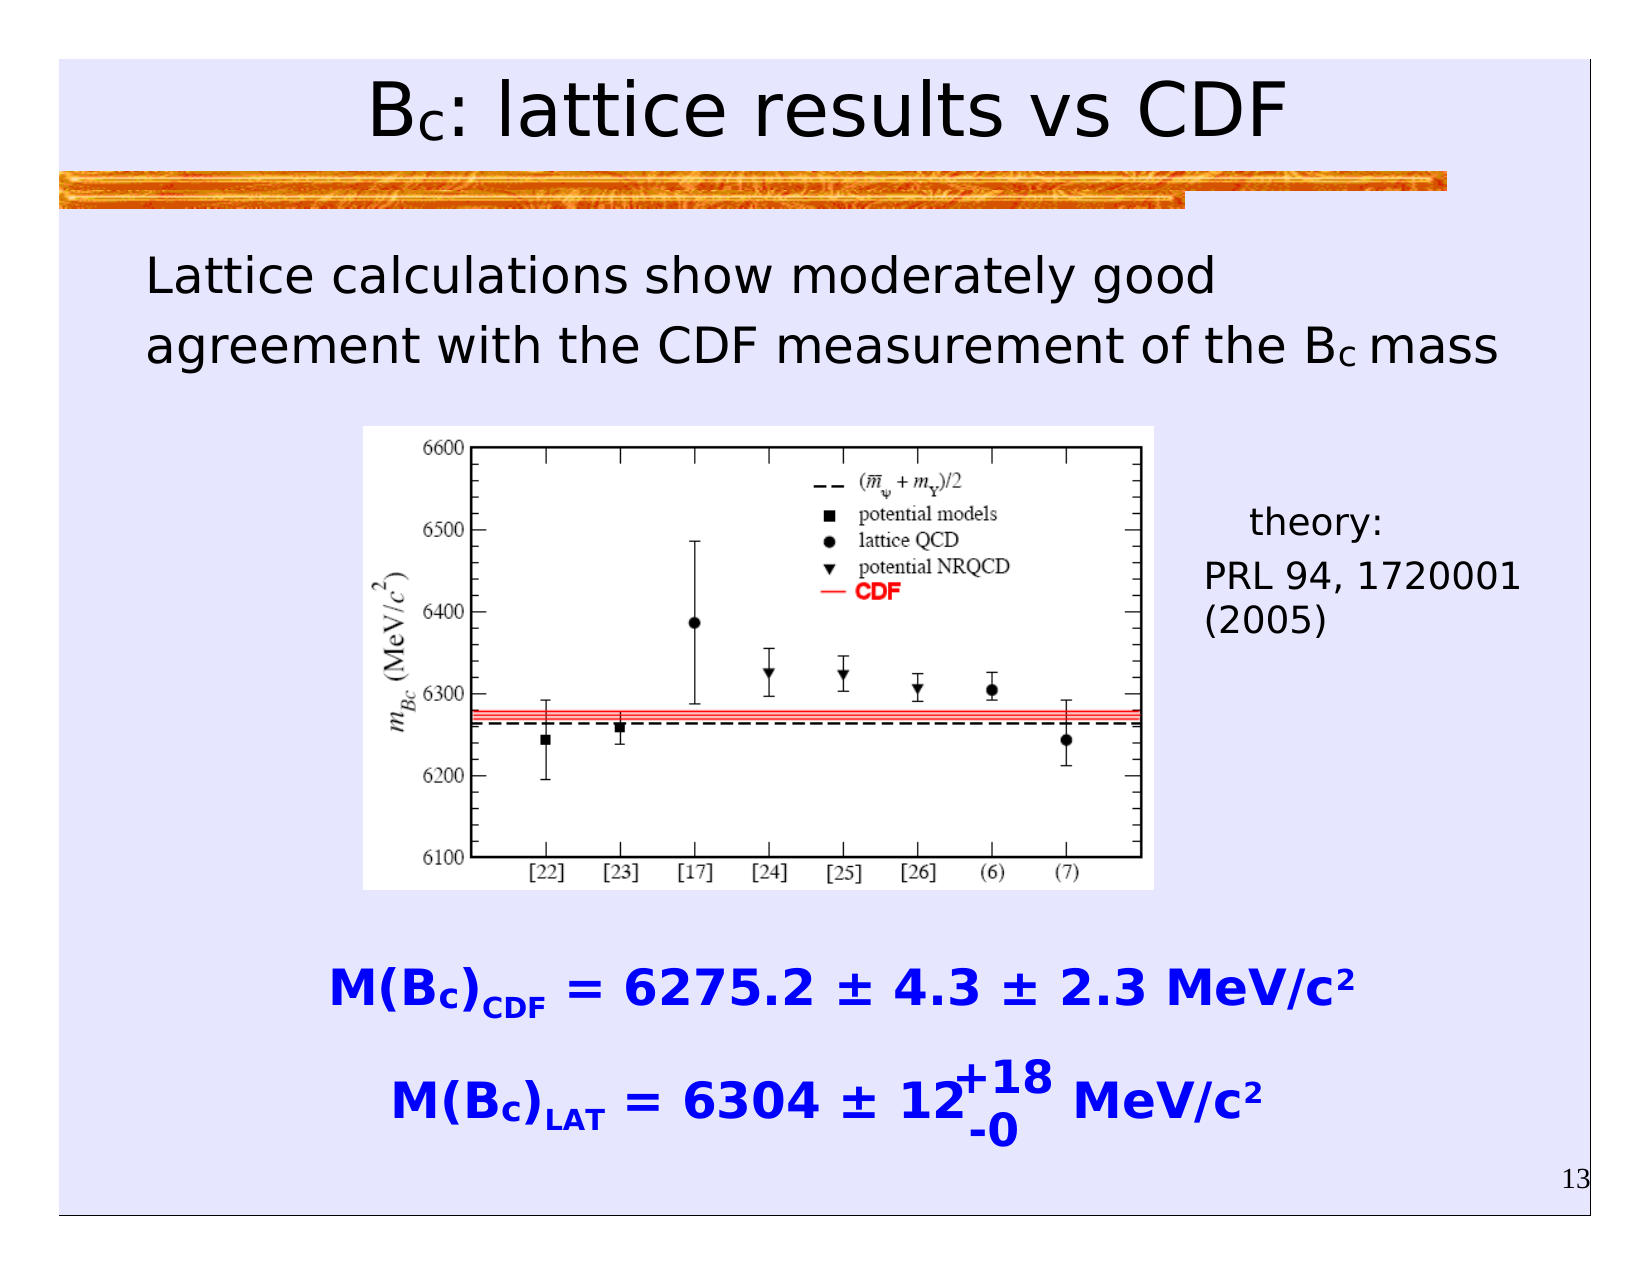

Bc: lattice results vs CDF
# Lattice calculations show moderately good
agreement with the CDF measurement of the Bc mass
theory:
PRL 94, 1720001
(2005)
M(Bc)CDF = 6275.2 ± 4.3 ± 2.3 MeV/c2
+18
 -0
M(Bc)LAT = 6304 ± 12 MeV/c2
13